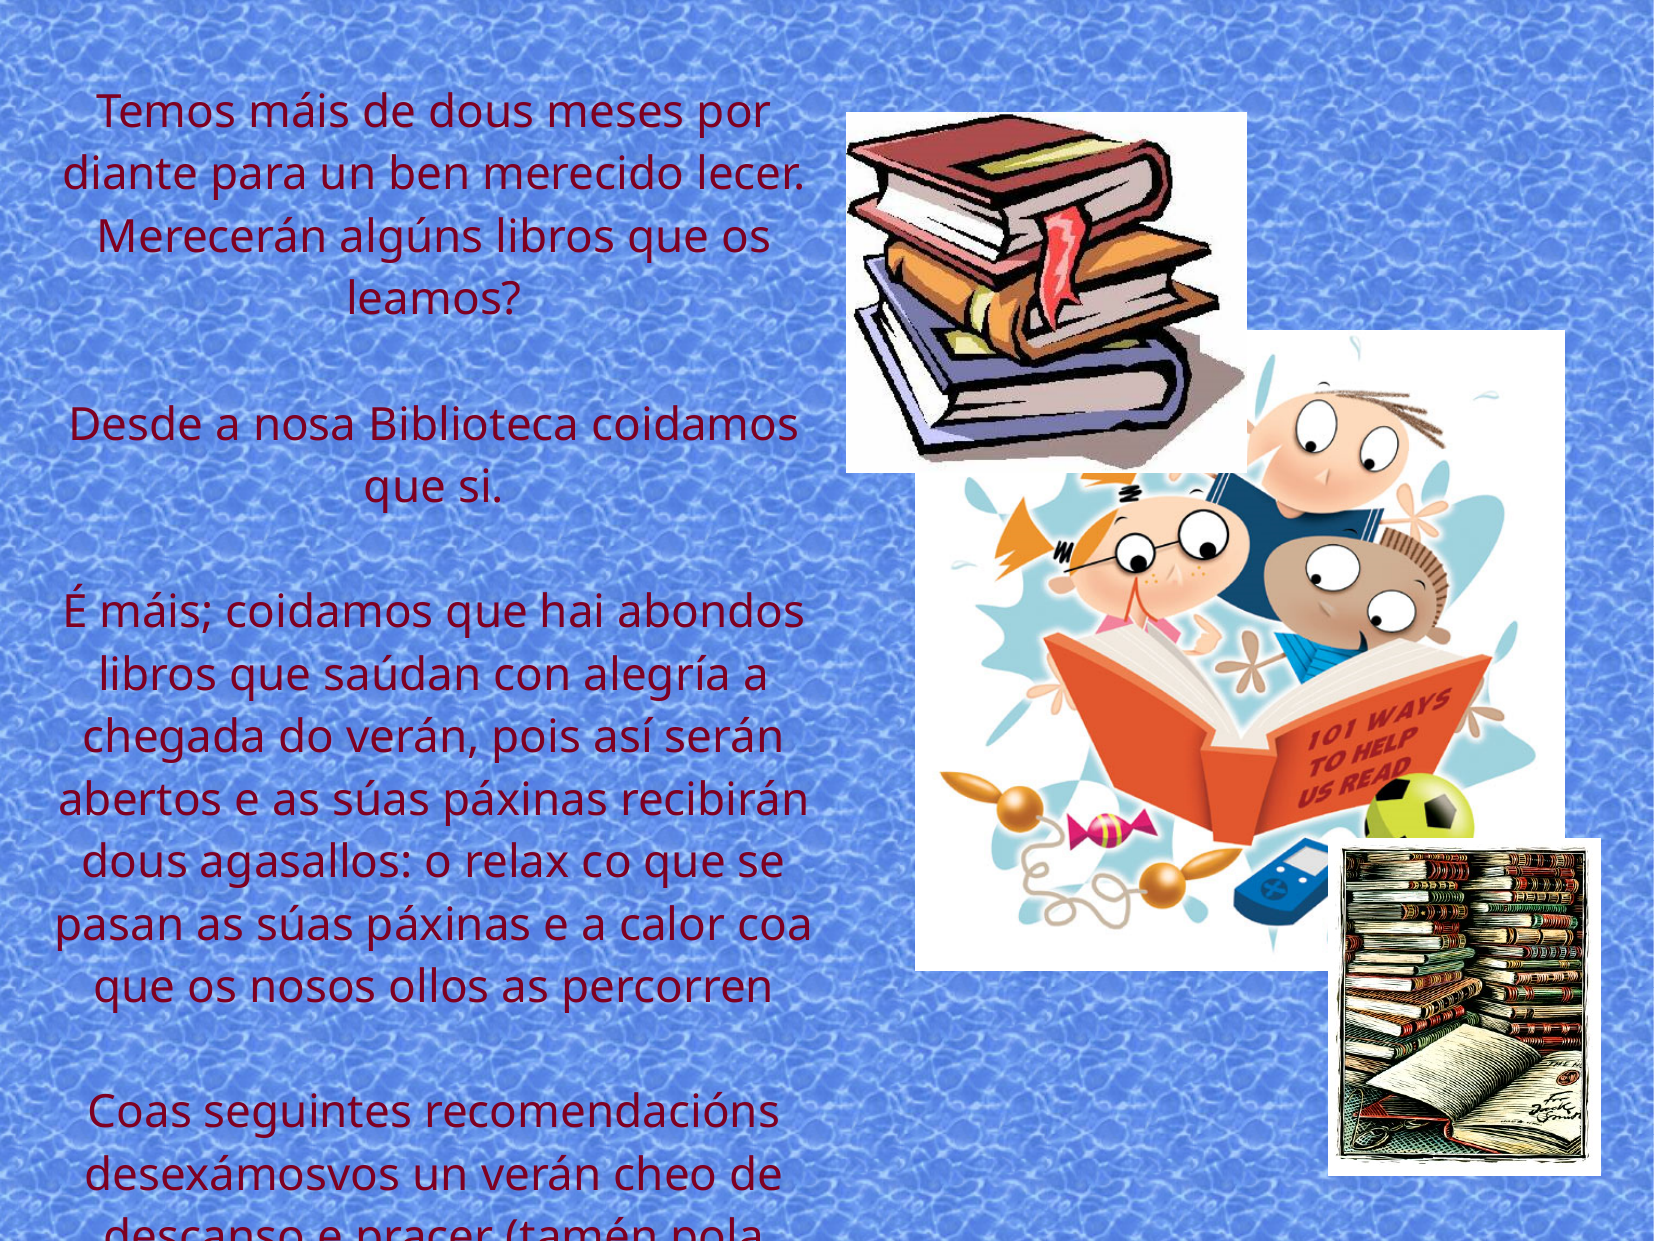

Temos máis de dous meses por diante para un ben merecido lecer. Merecerán algúns libros que os leamos?
Desde a nosa Biblioteca coidamos que si.
É máis; coidamos que hai abondos libros que saúdan con alegría a chegada do verán, pois así serán abertos e as súas páxinas recibirán dous agasallos: o relax co que se pasan as súas páxinas e a calor coa que os nosos ollos as percorren
Coas seguintes recomendacións desexámosvos un verán cheo de descanso e pracer (tamén pola lectura)